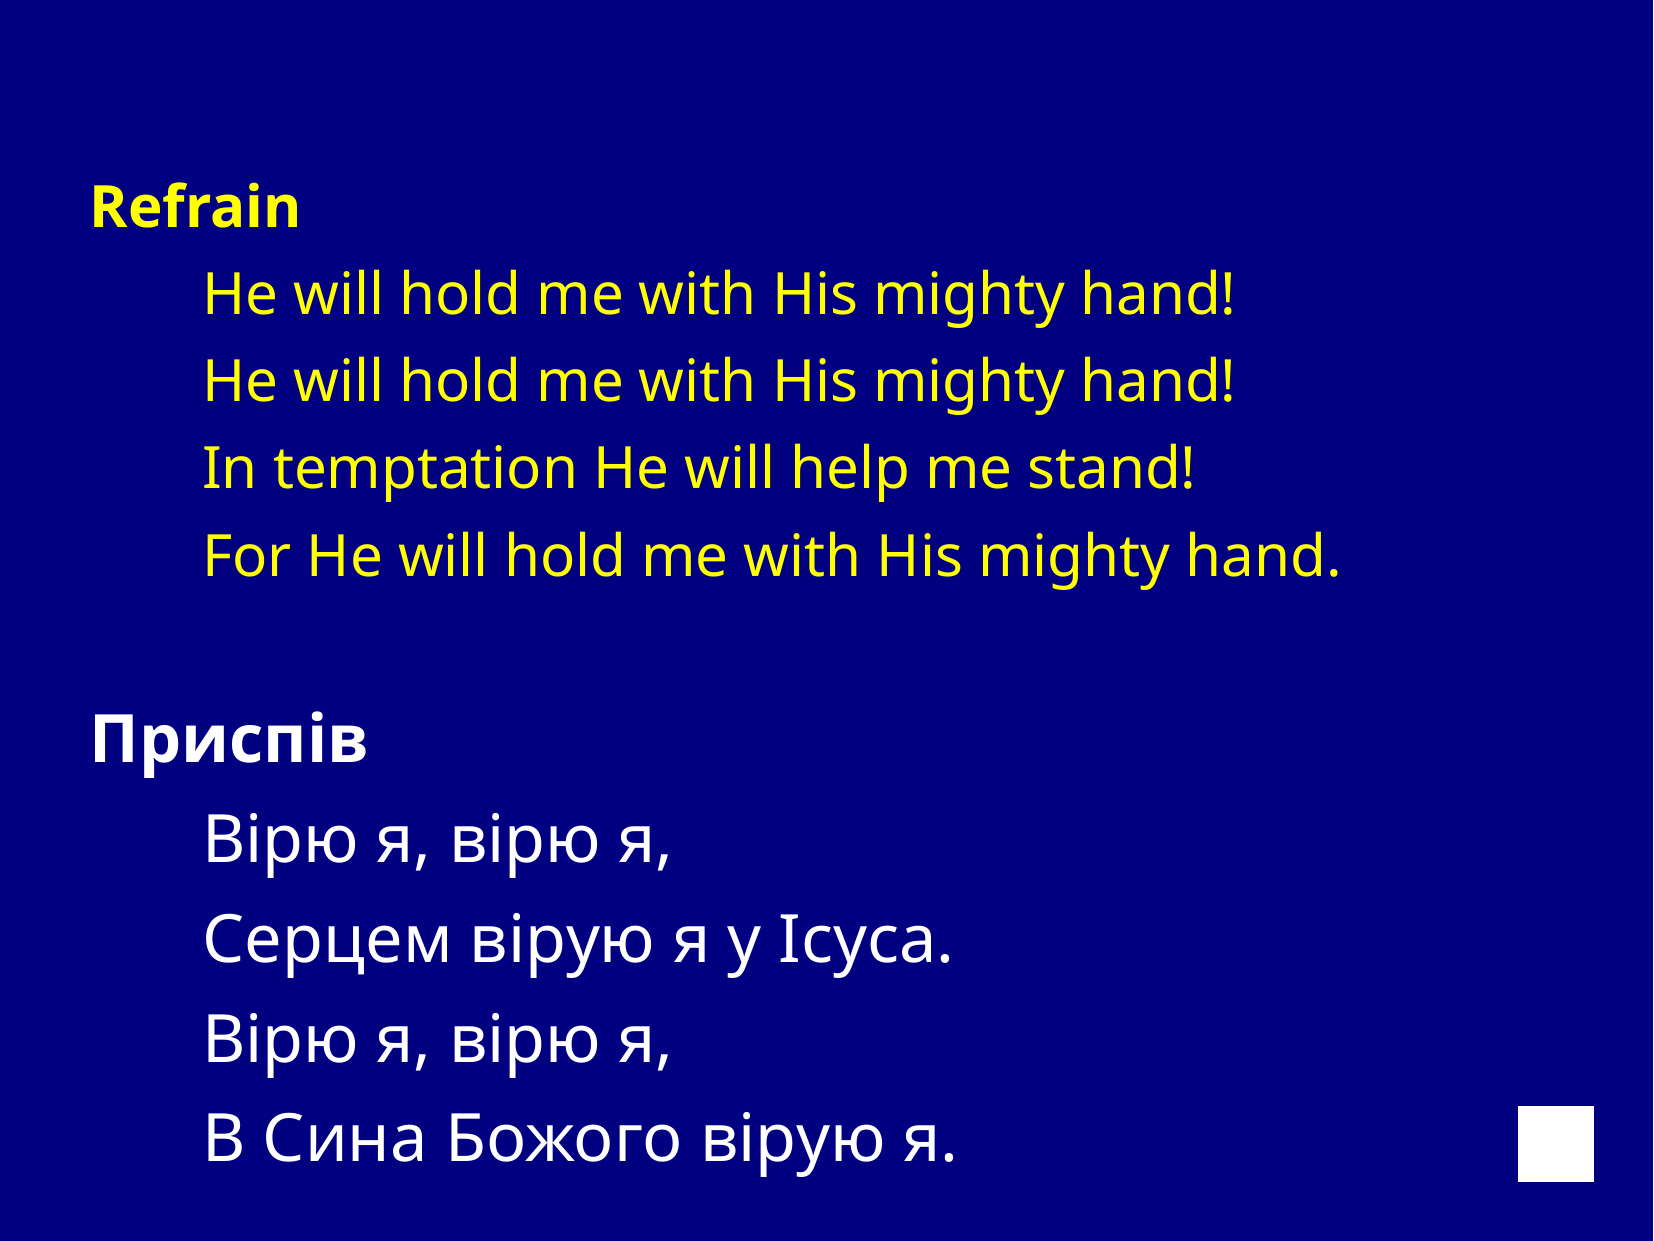

Refrain
	He will hold me with His mighty hand!
	He will hold me with His mighty hand!
	In temptation He will help me stand!
	For He will hold me with His mighty hand.
Приспів
	Вірю я, вірю я,
	Серцем вірую я у Ісуса.
	Вірю я, вірю я,
	В Сина Божого вірую я.